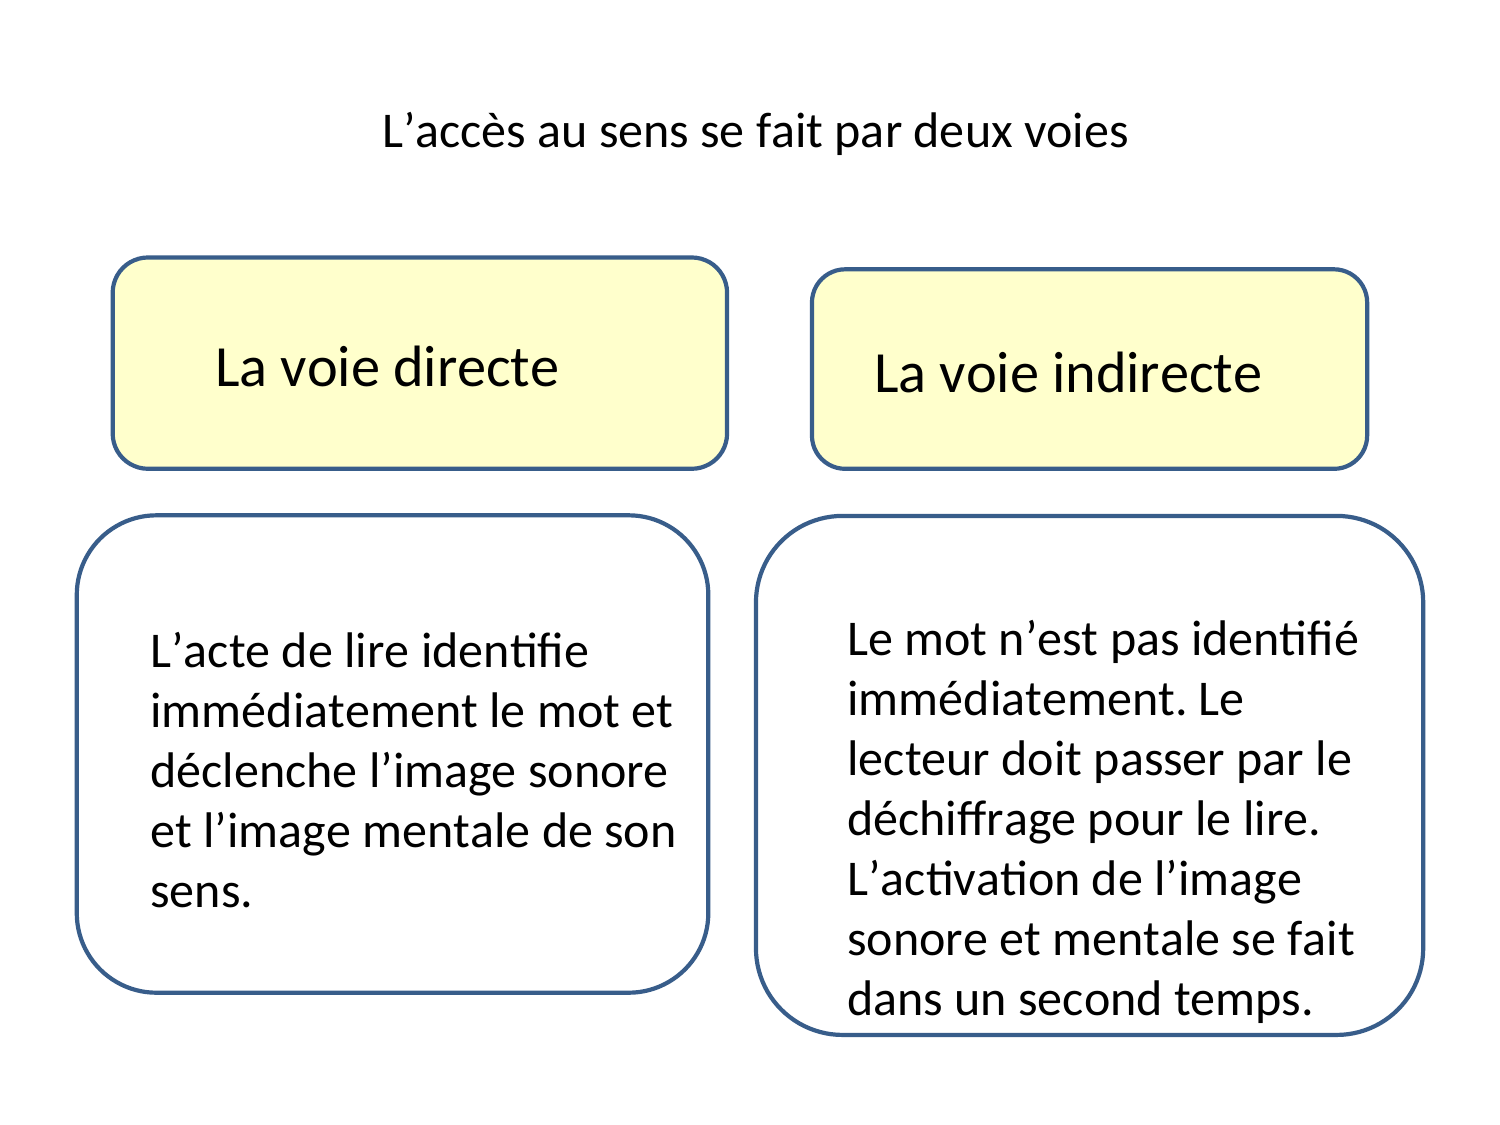

L’accès au sens se fait par deux voies
La voie directe
La voie indirecte
Le mot n’est pas identifié immédiatement. Le lecteur doit passer par le déchiffrage pour le lire. L’activation de l’image sonore et mentale se fait dans un second temps.
L’acte de lire identifie immédiatement le mot et déclenche l’image sonore et l’image mentale de son sens.